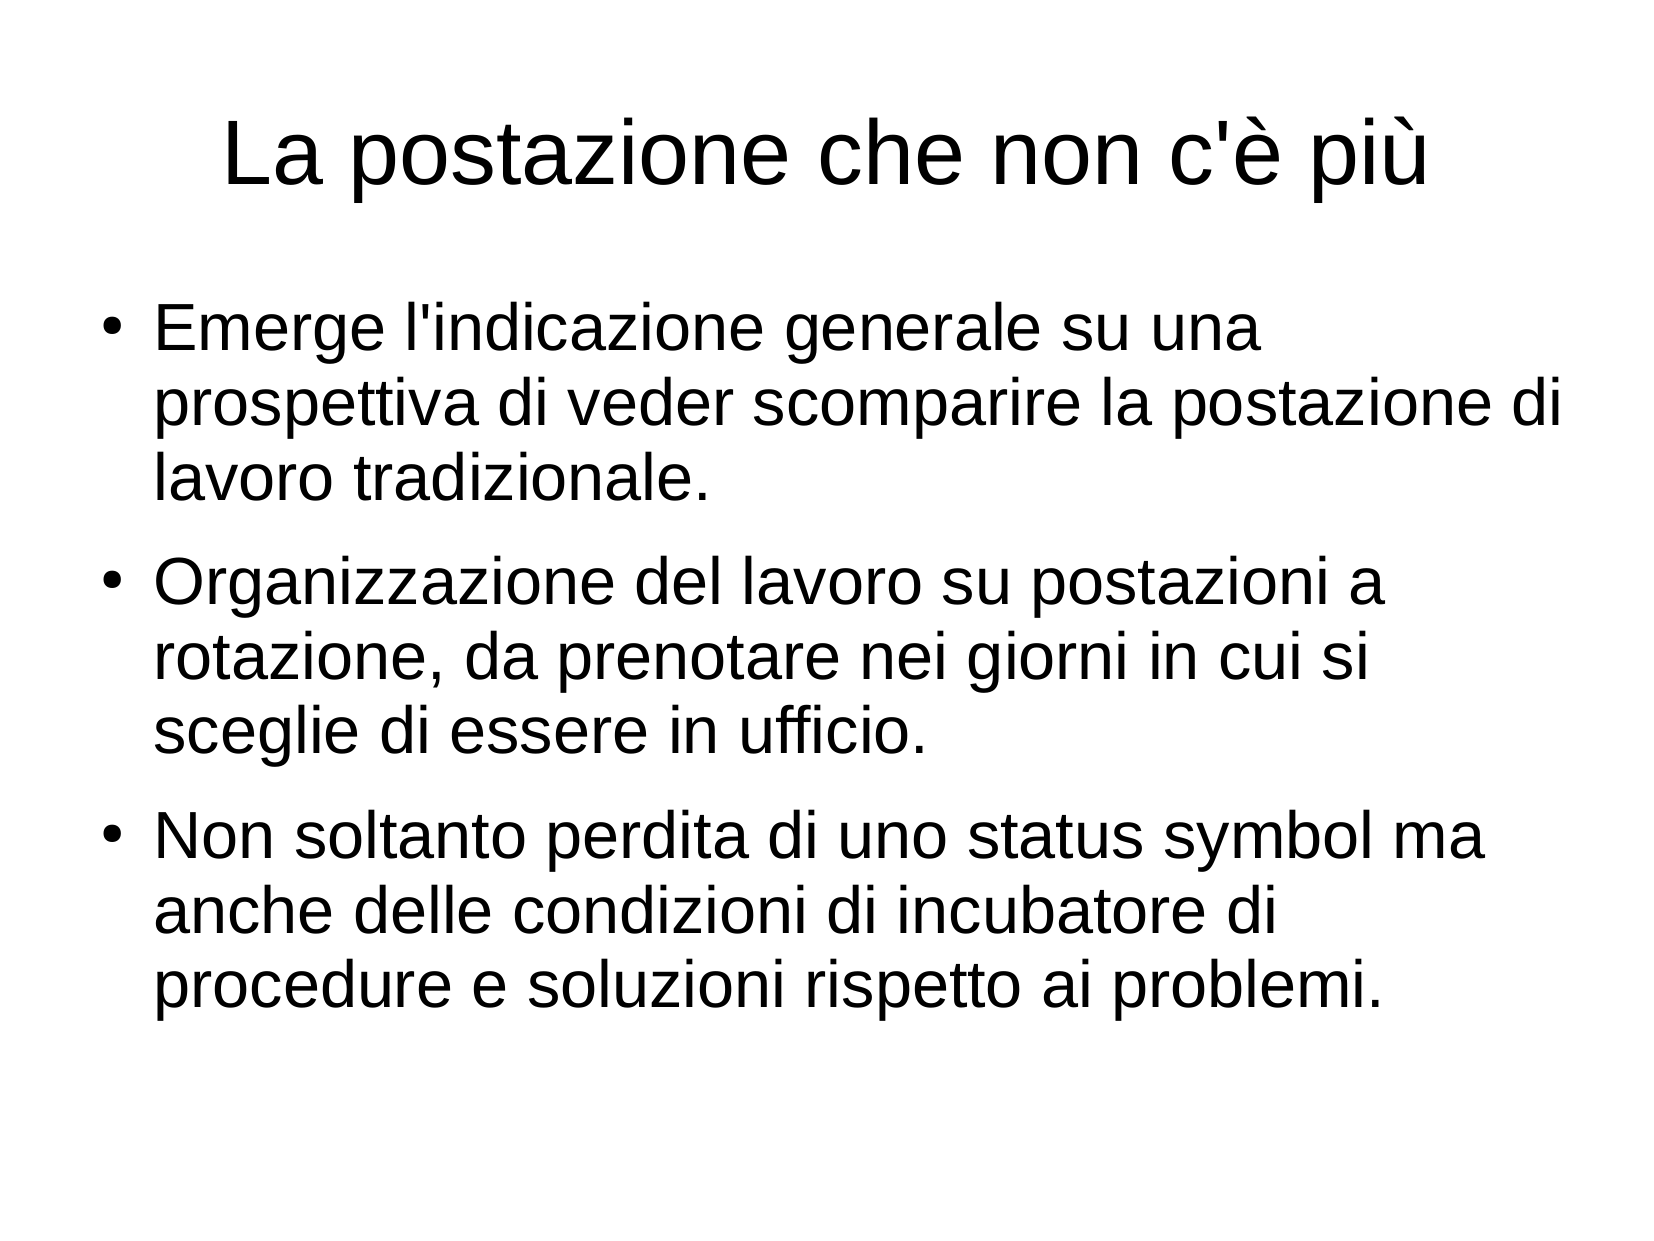

# La postazione che non c'è più
Emerge l'indicazione generale su una prospettiva di veder scomparire la postazione di lavoro tradizionale.
Organizzazione del lavoro su postazioni a rotazione, da prenotare nei giorni in cui si sceglie di essere in ufficio.
Non soltanto perdita di uno status symbol ma anche delle condizioni di incubatore di procedure e soluzioni rispetto ai problemi.